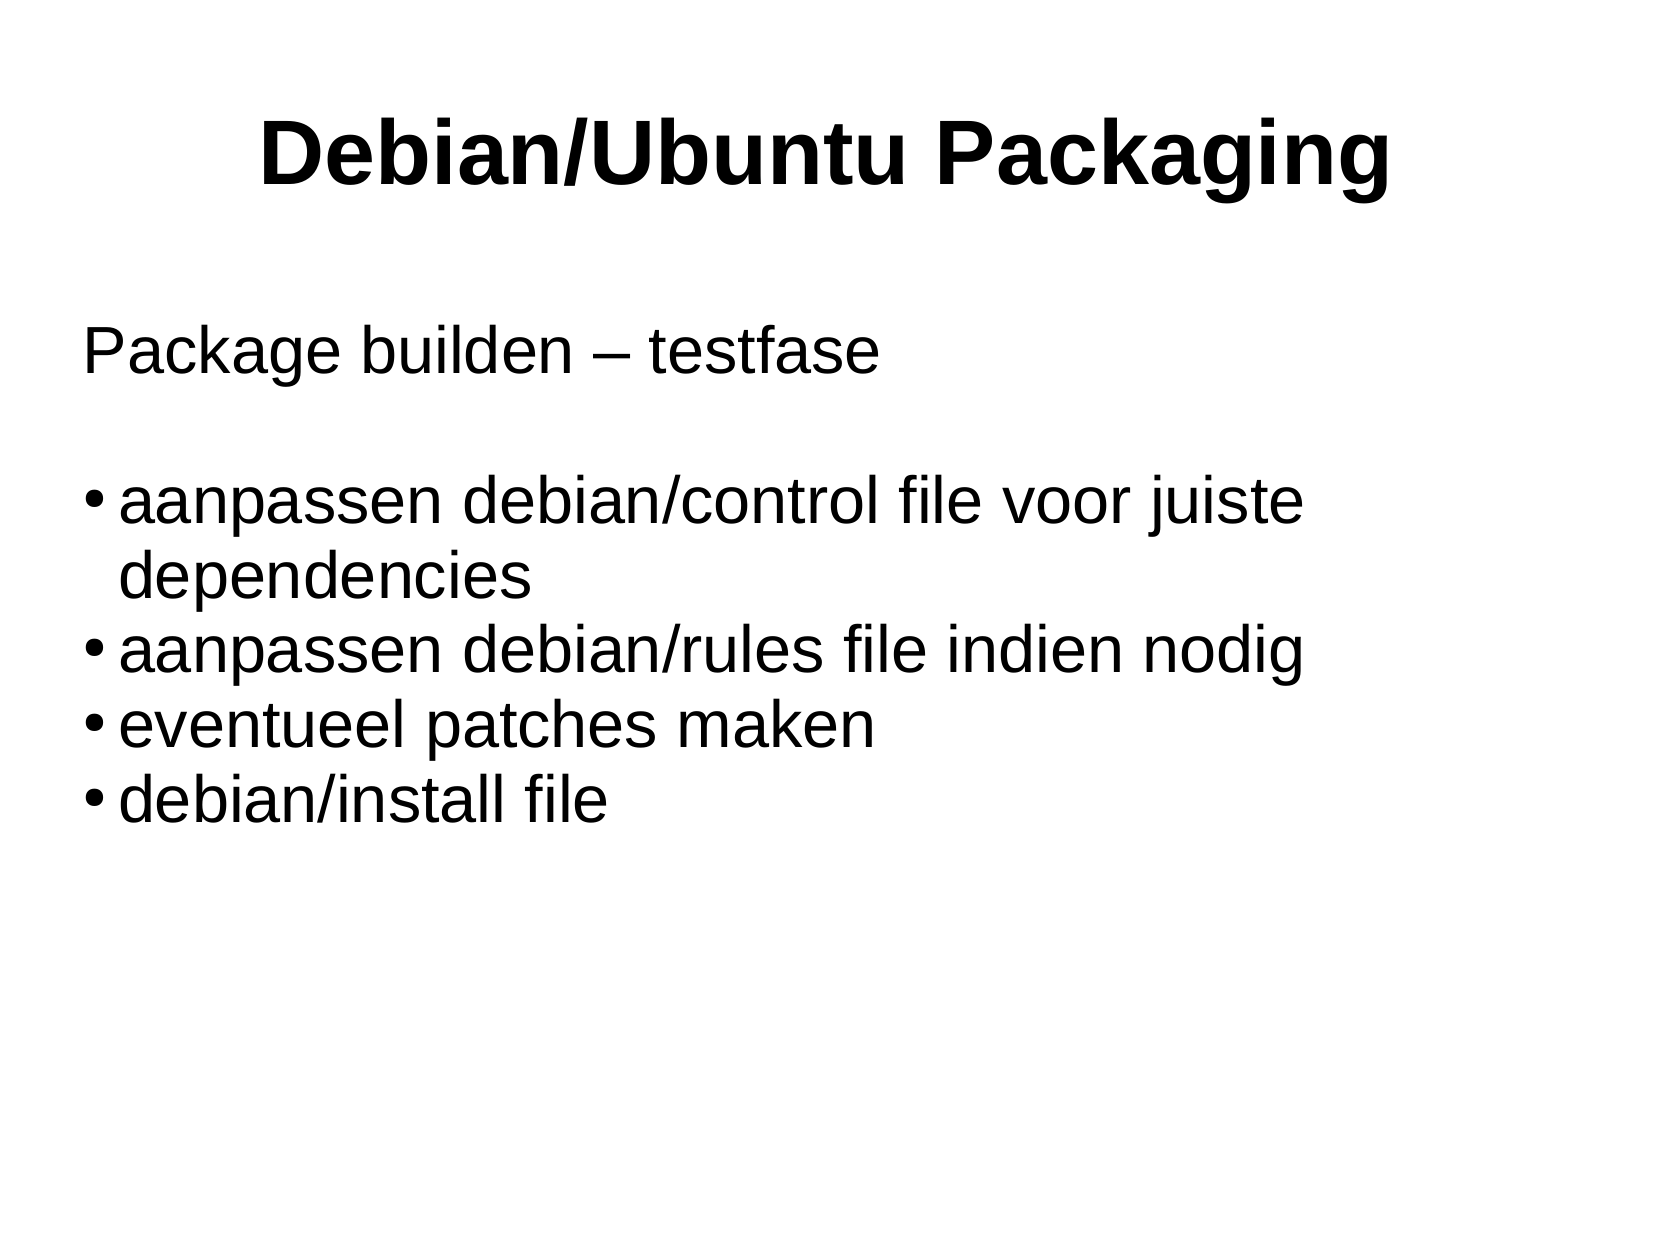

# Debian/Ubuntu Packaging
Package builden – testfase
aanpassen debian/control file voor juiste dependencies
aanpassen debian/rules file indien nodig
eventueel patches maken
debian/install file